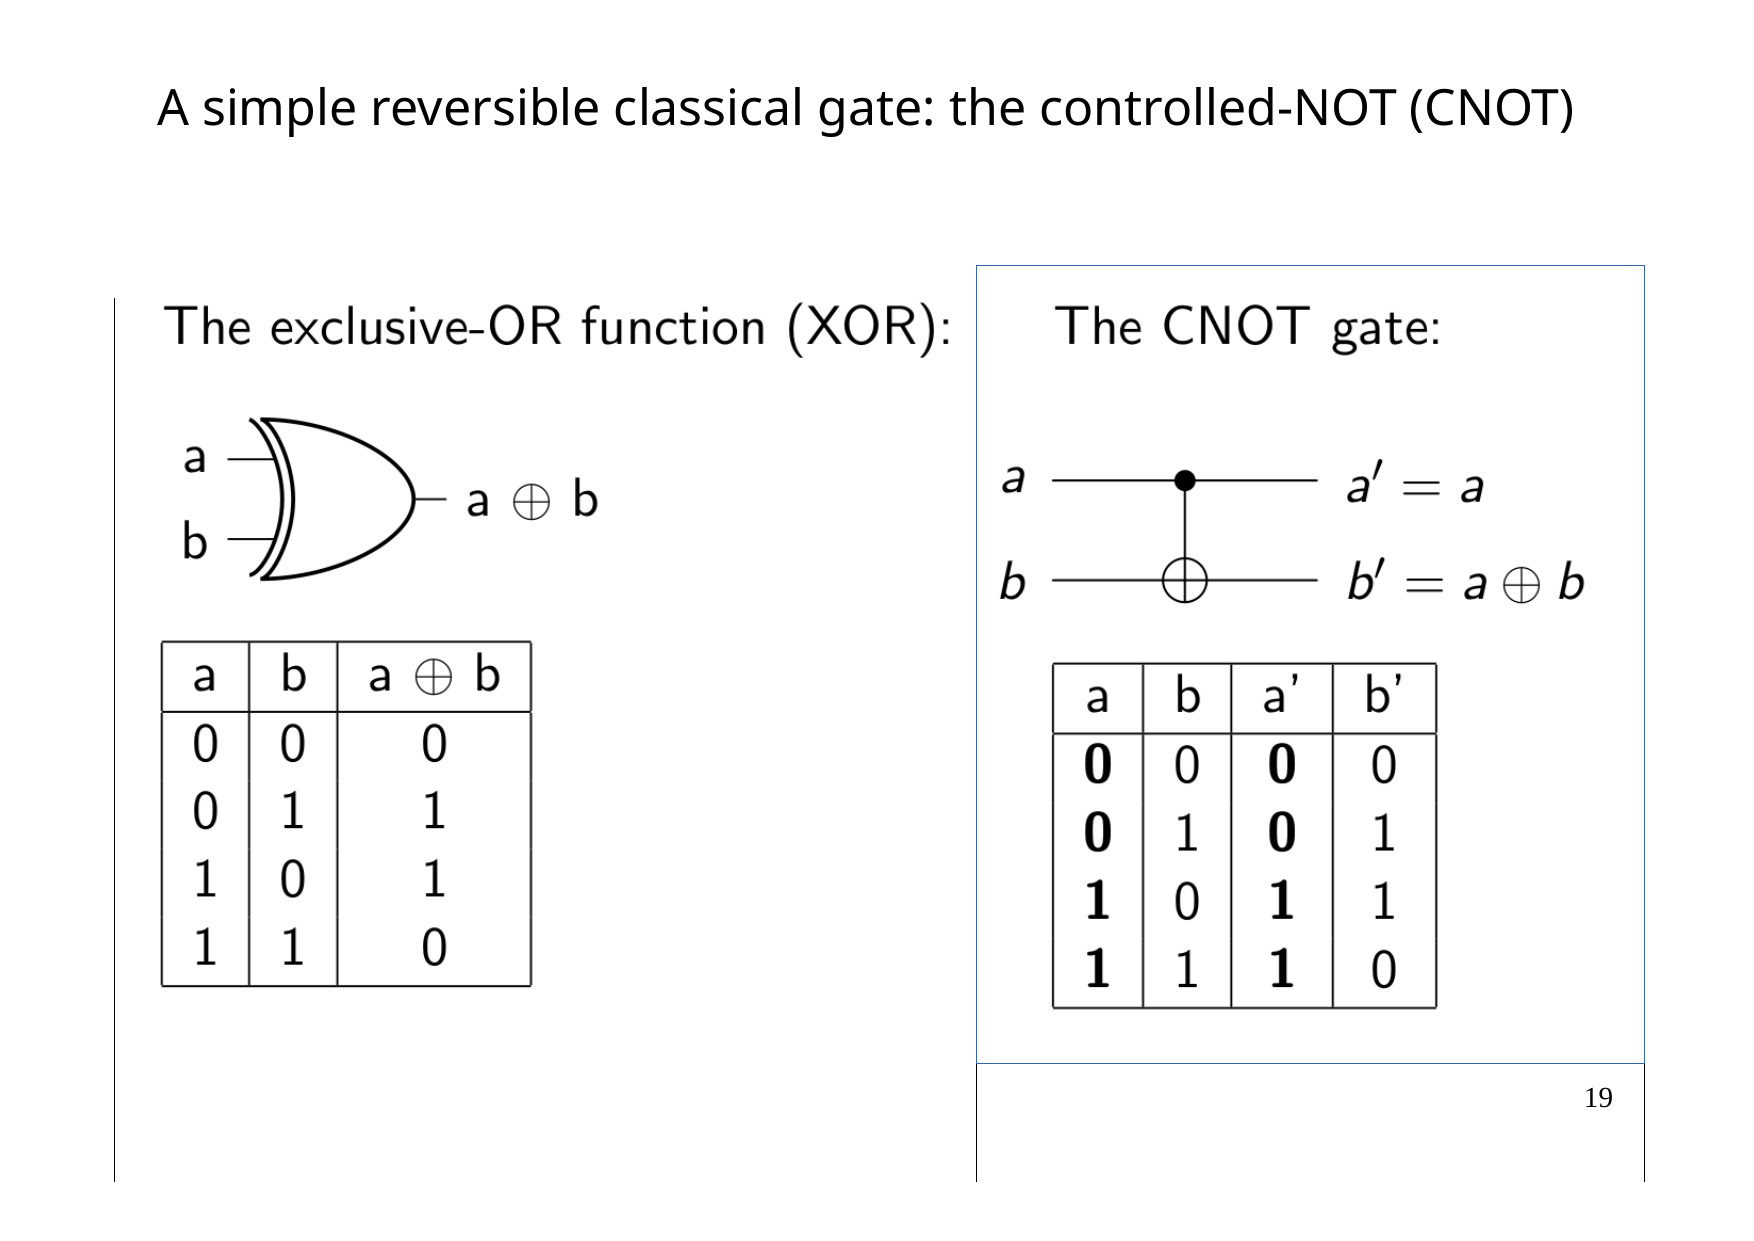

A simple reversible classical gate: the controlled-NOT (CNOT)
19